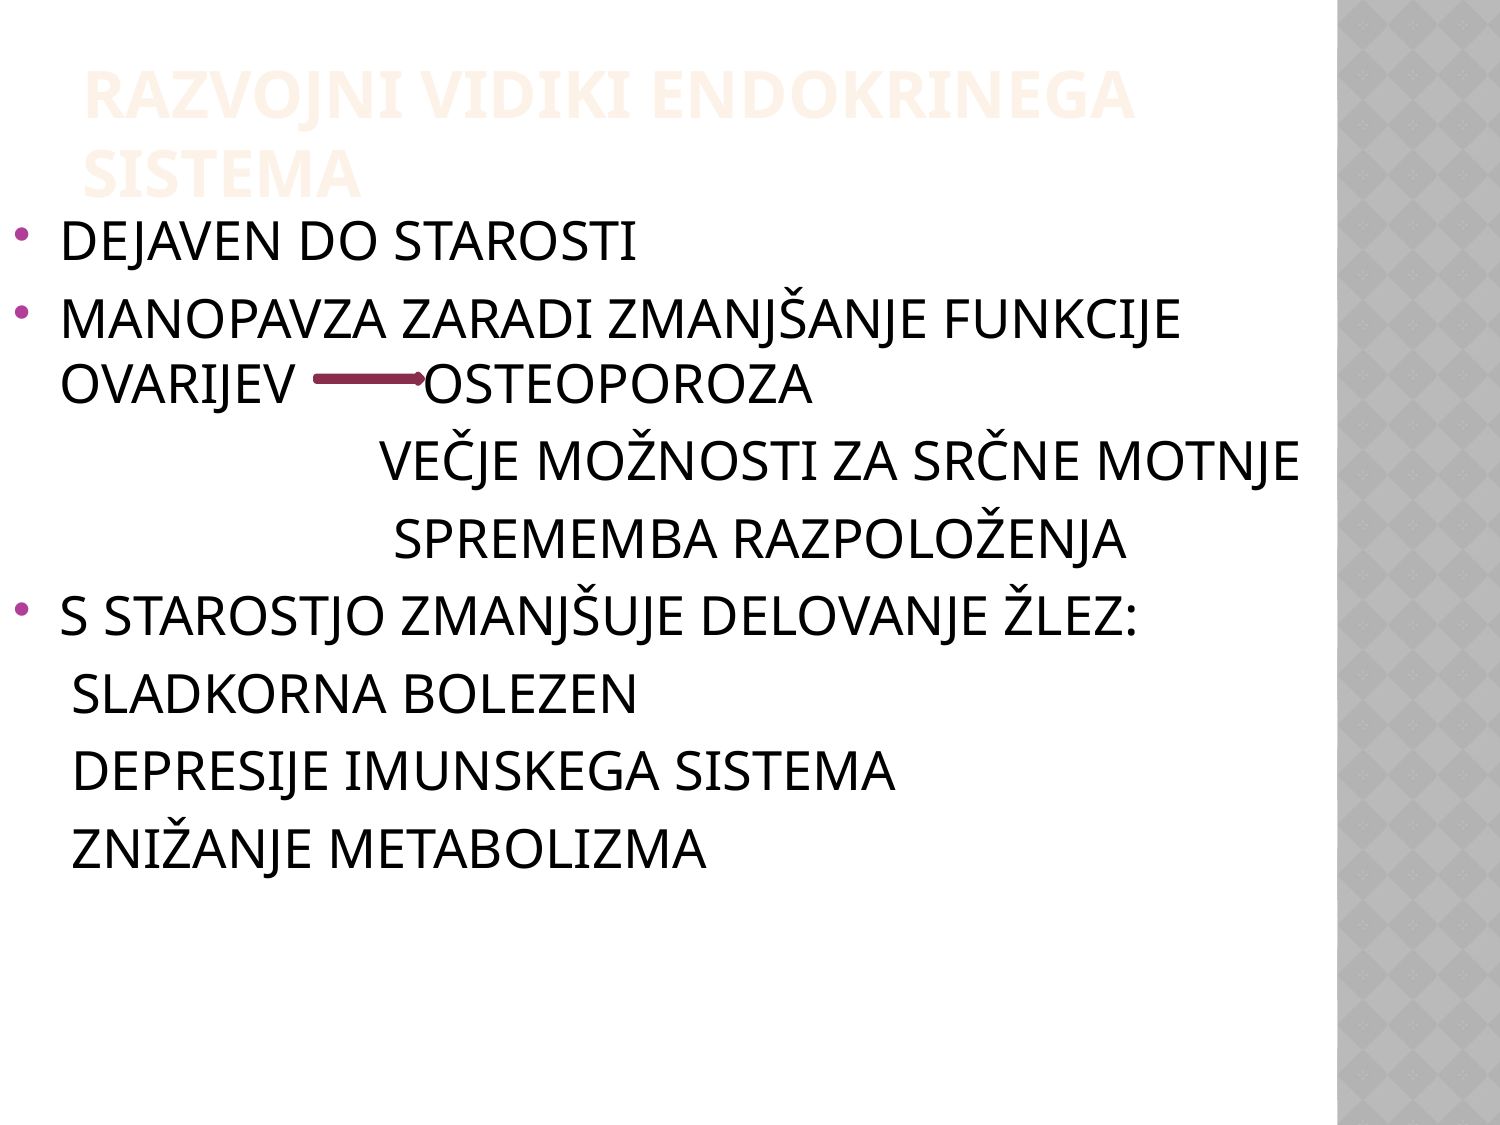

# RAZVOJNI VIDIKI ENDOKRINEGA SISTEMA
DEJAVEN DO STAROSTI
MANOPAVZA ZARADI ZMANJŠANJE FUNKCIJE OVARIJEV OSTEOPOROZA
 VEČJE MOŽNOSTI ZA SRČNE MOTNJE
 SPREMEMBA RAZPOLOŽENJA
S STAROSTJO ZMANJŠUJE DELOVANJE ŽLEZ:
 SLADKORNA BOLEZEN
 DEPRESIJE IMUNSKEGA SISTEMA
 ZNIŽANJE METABOLIZMA